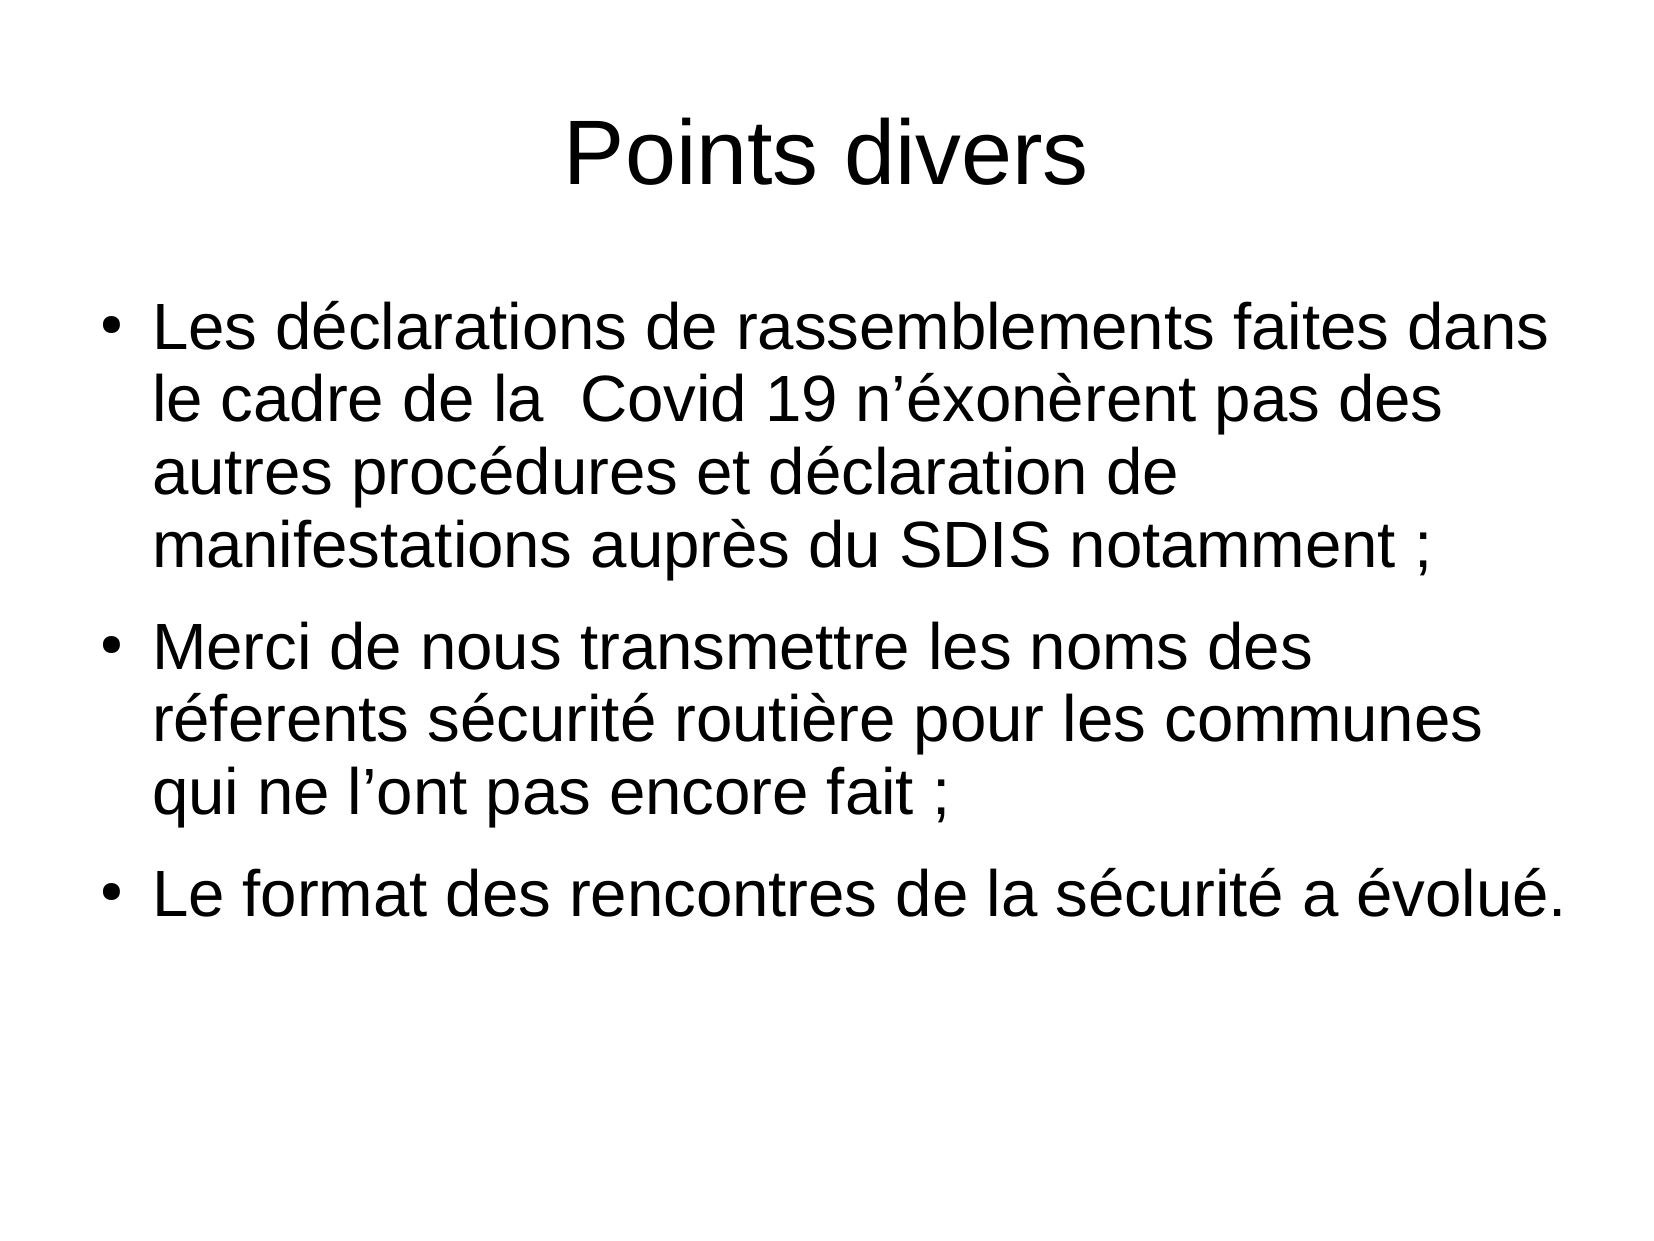

# Points divers
Les déclarations de rassemblements faites dans le cadre de la Covid 19 n’éxonèrent pas des autres procédures et déclaration de manifestations auprès du SDIS notamment ;
Merci de nous transmettre les noms des réferents sécurité routière pour les communes qui ne l’ont pas encore fait ;
Le format des rencontres de la sécurité a évolué.